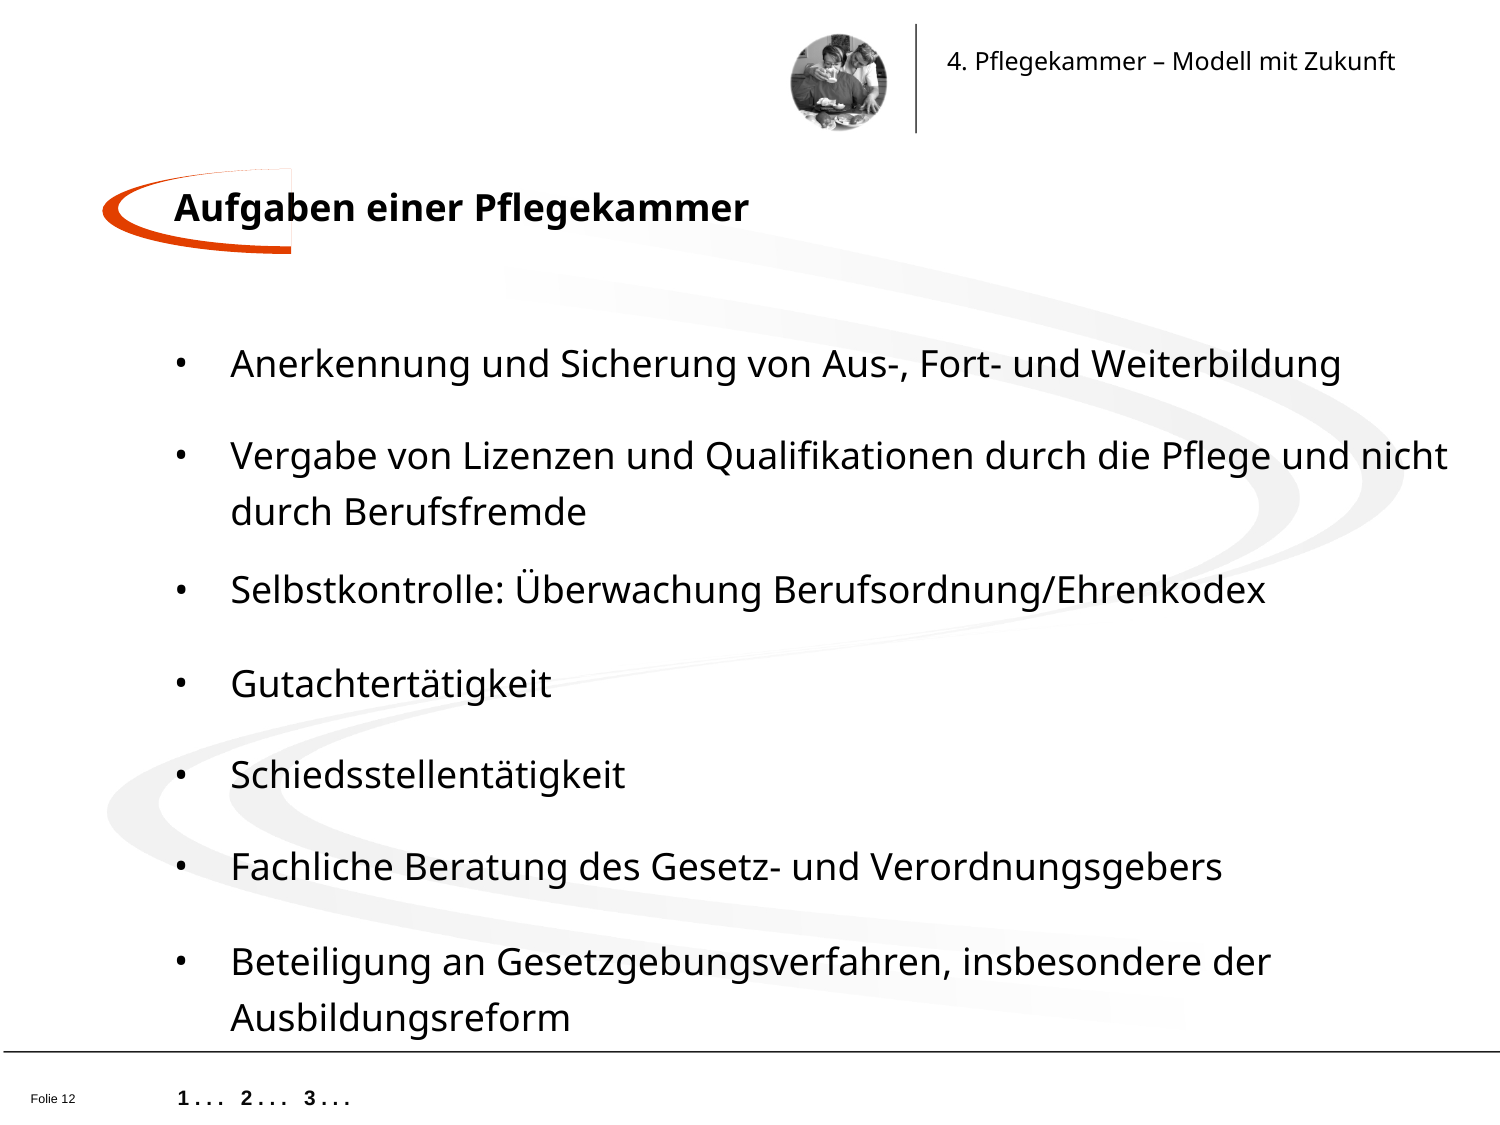

4. Pflegekammer – Modell mit Zukunft
Aufgaben einer Pflegekammer
Anerkennung und Sicherung von Aus-, Fort- und Weiterbildung
Vergabe von Lizenzen und Qualifikationen durch die Pflege und nicht durch Berufsfremde
Selbstkontrolle: Überwachung Berufsordnung/Ehrenkodex
Gutachtertätigkeit
Schiedsstellentätigkeit
Fachliche Beratung des Gesetz- und Verordnungsgebers
Beteiligung an Gesetzgebungsverfahren, insbesondere der Ausbildungsreform
1 . . . 2 . . . 3 . . .
Folie